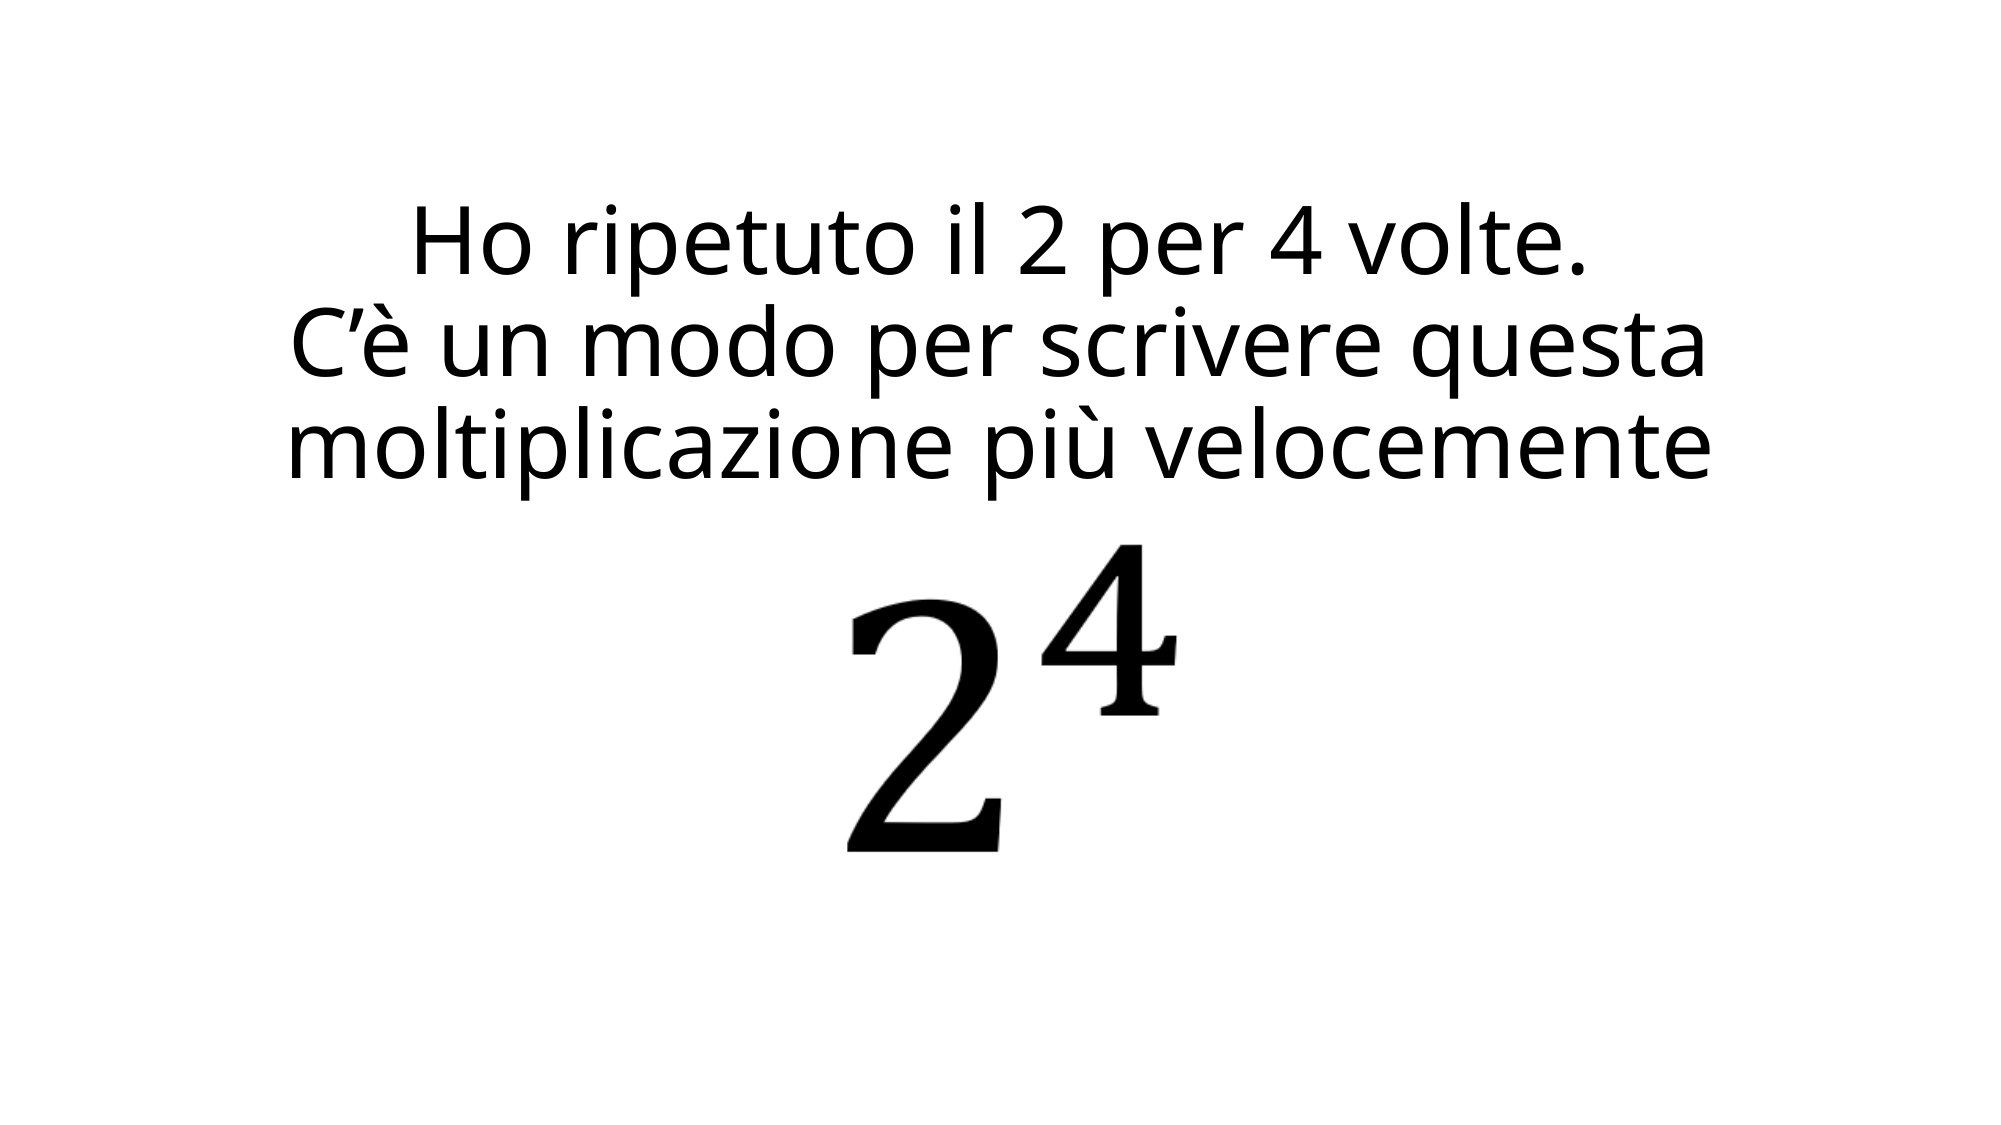

# Ho ripetuto il 2 per 4 volte. C’è un modo per scrivere questa moltiplicazione più velocemente